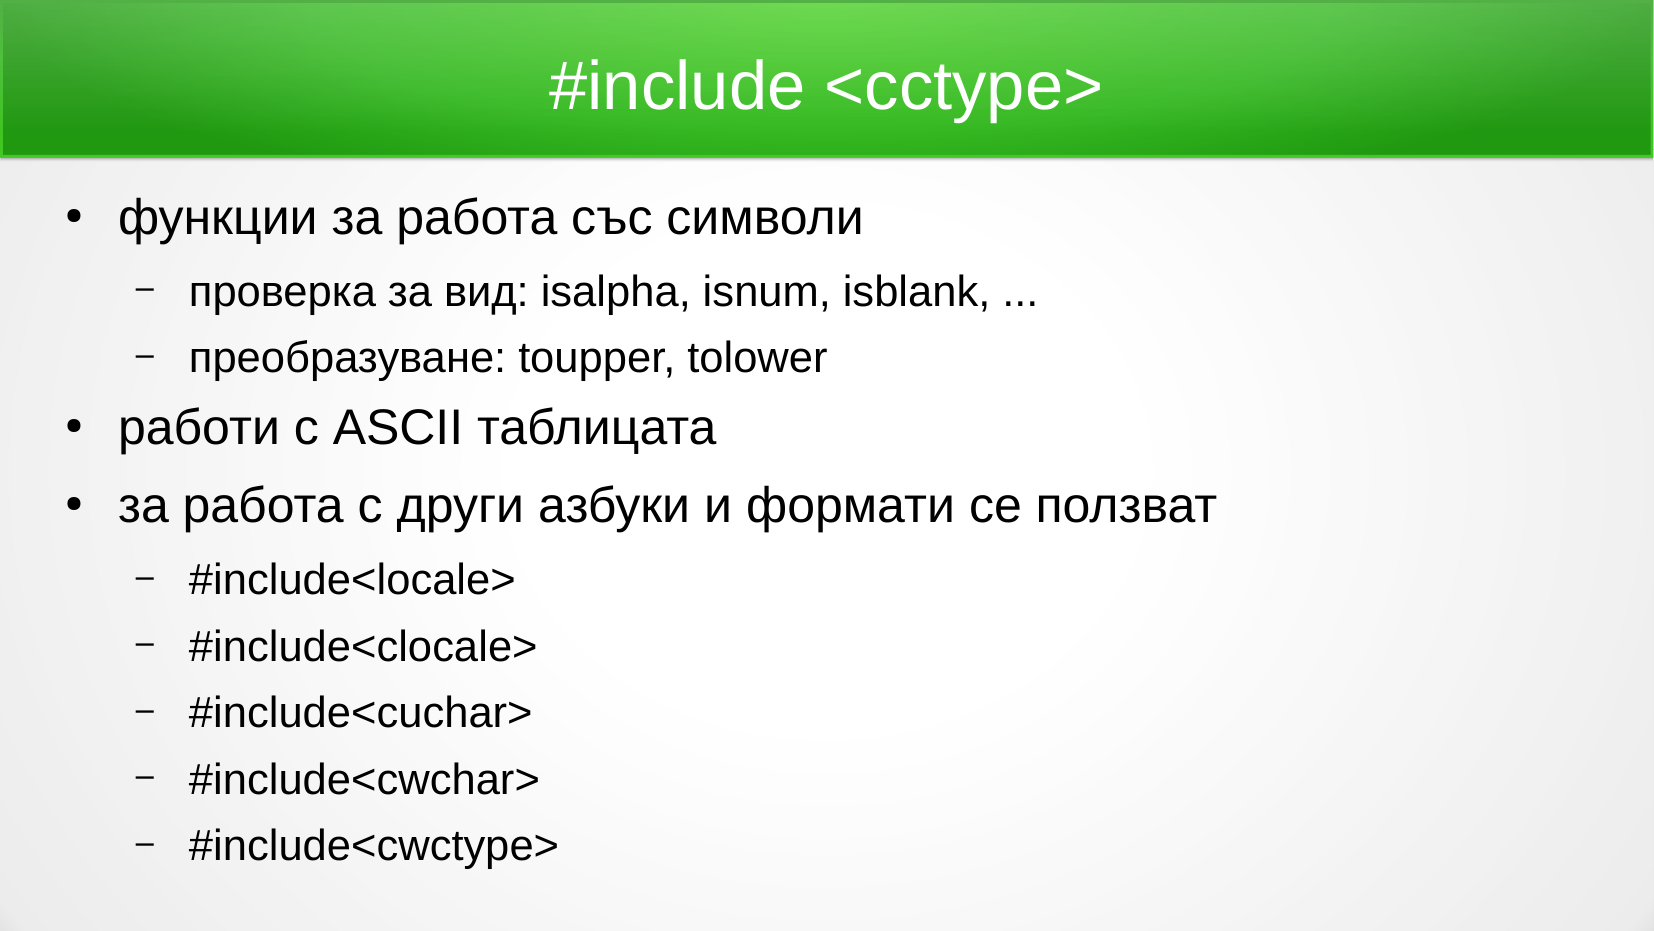

# #include <cctype>
функции за работа със символи
проверка за вид: isalpha, isnum, isblank, ...
преобразуване: toupper, tolower
работи с ASCII таблицата
за работа с други азбуки и формати се ползват
#include<locale>
#include<clocale>
#include<cuchar>
#include<cwchar>
#include<cwctype>